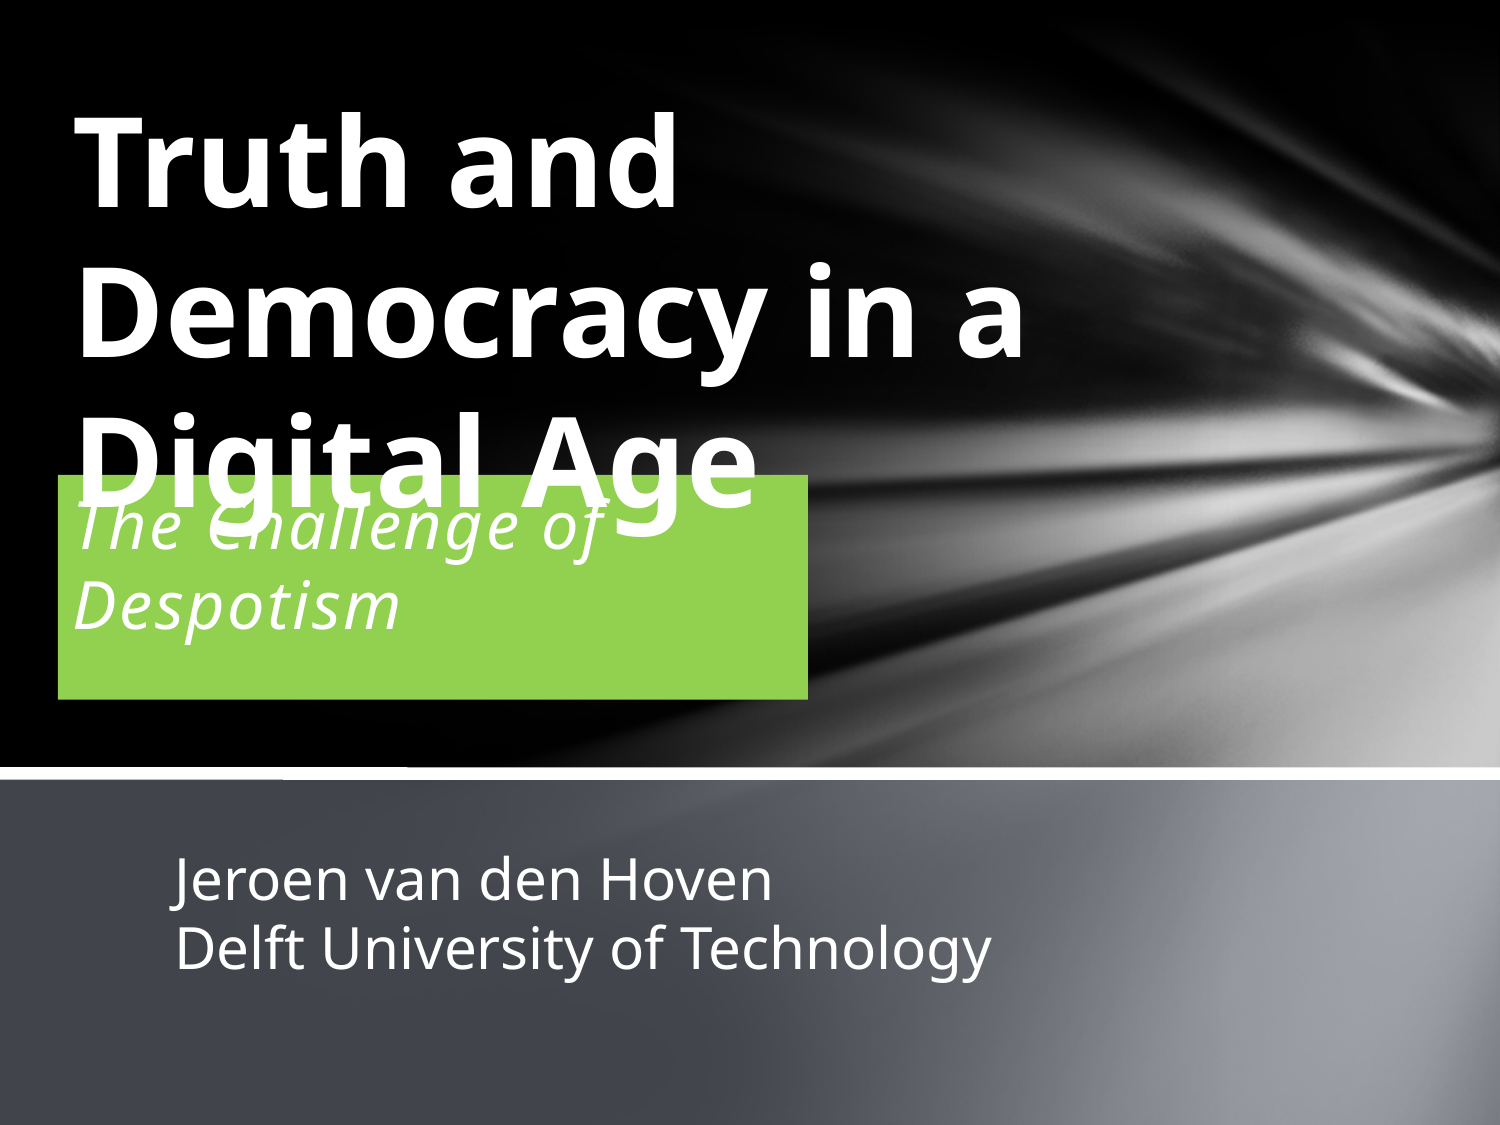

Truth and Democracy in a Digital Age
# The Challenge of Despotism
Jeroen van den Hoven
Delft University of Technology